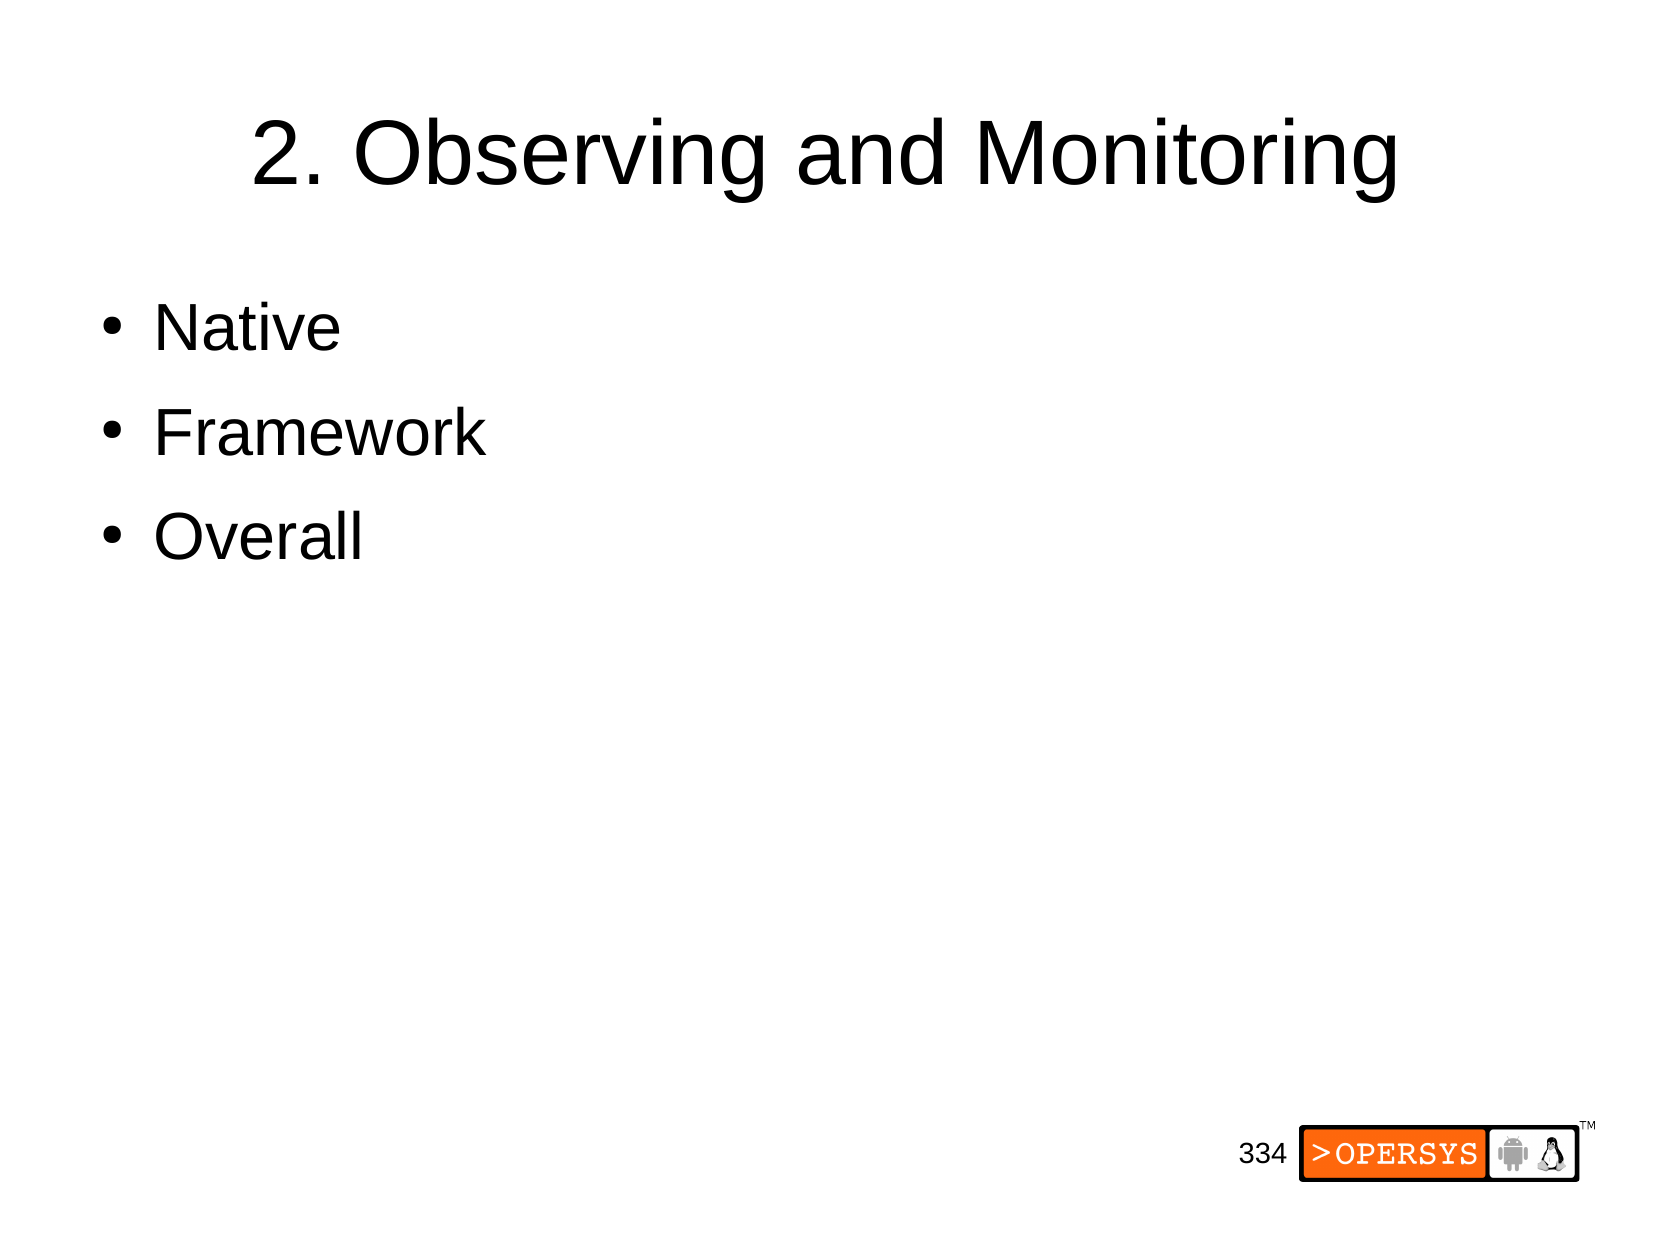

# 2. Observing and Monitoring
Native
Framework
Overall